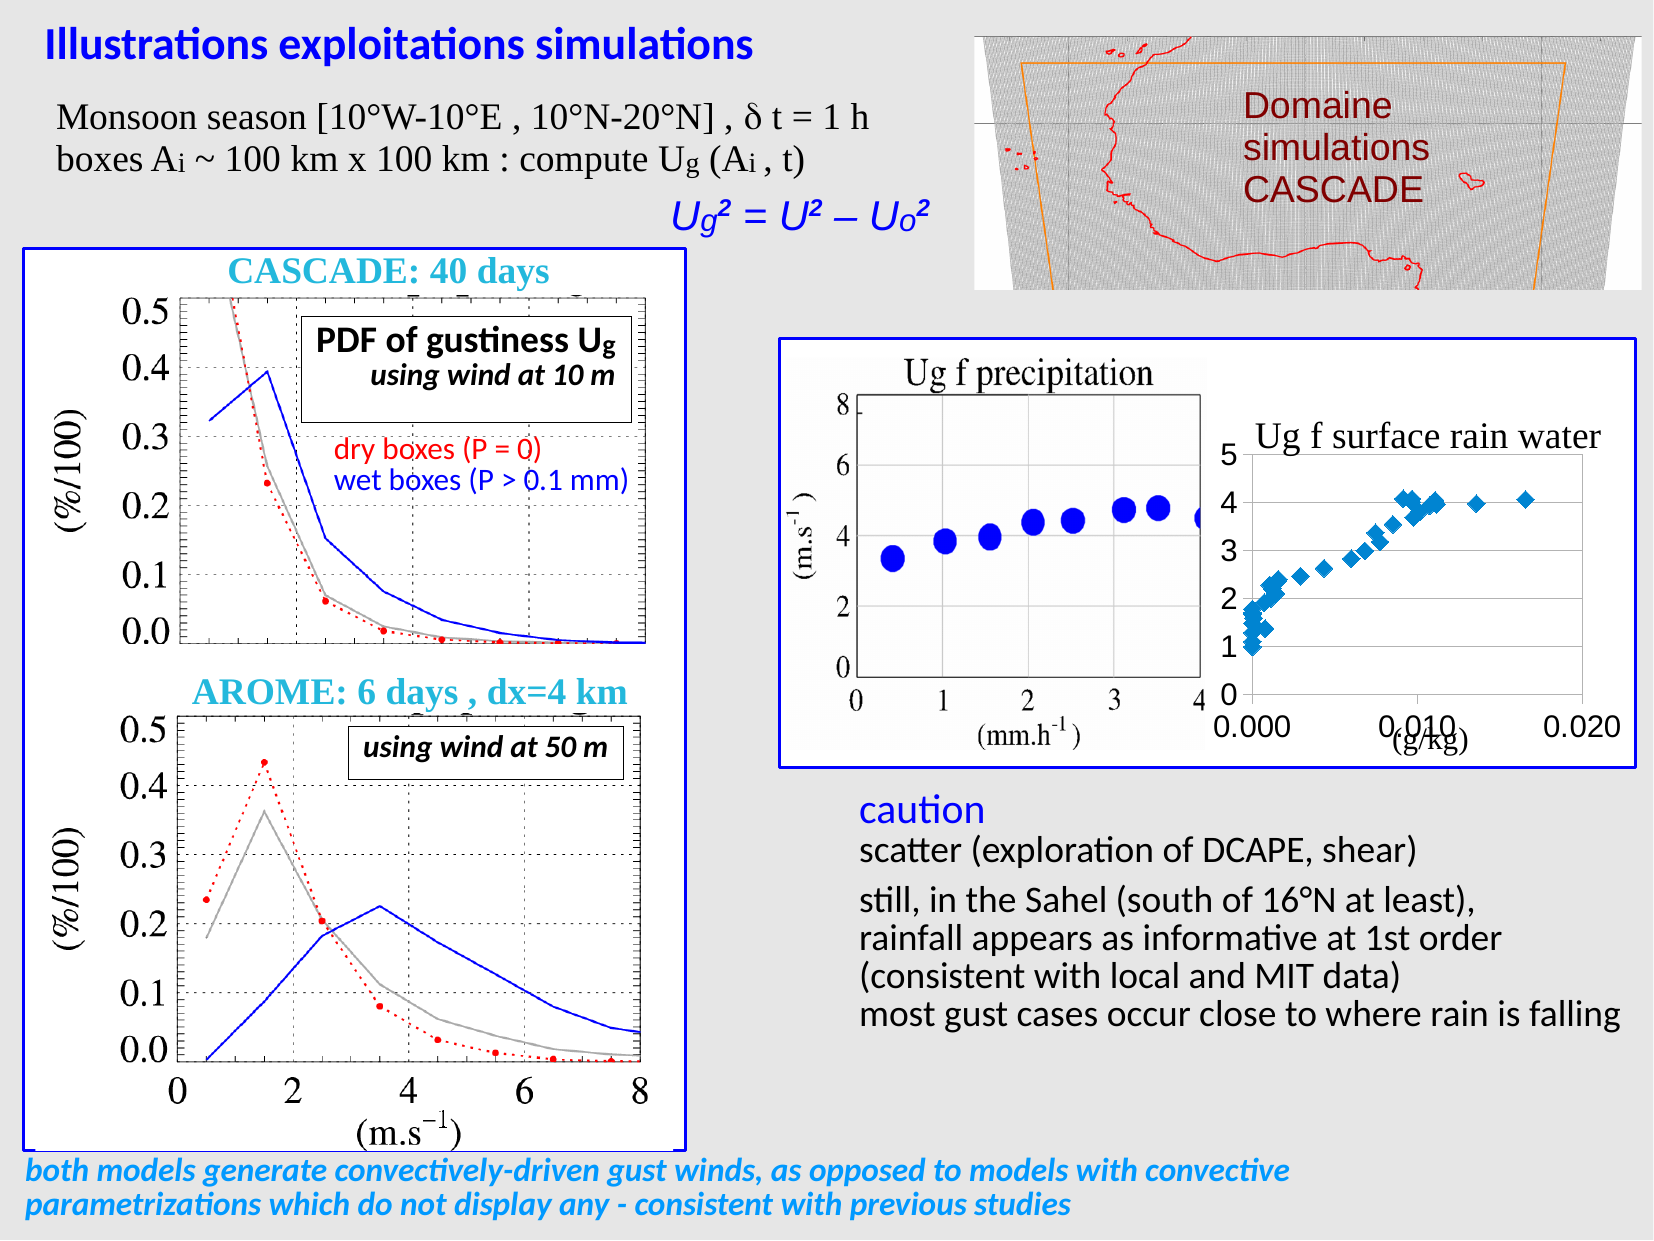

Illustrations exploitations simulations
Domaine
simulations
CASCADE
Monsoon season [10°W-10°E , 10°N-20°N] , d t = 1 h
boxes Ai ~ 100 km x 100 km : compute Ug (Ai , t)
Ug2 = U2 – Uo2
CASCADE: 40 days
PDF of gustiness Ug
using wind at 10 m
Precip=0
Precip>0.1 mm
Ug f surface rain water
dry boxes (P = 0)
wet boxes (P > 0.1 mm)
### Chart
| Category | ug |
|---|---|AROME: 6 days , dx=4 km
(g/kg)
using wind at 50 m
caution
scatter (exploration of DCAPE, shear)
still, in the Sahel (south of 16°N at least),
rainfall appears as informative at 1st order
(consistent with local and MIT data)
most gust cases occur close to where rain is falling
both models generate convectively-driven gust winds, as opposed to models with convective parametrizations which do not display any - consistent with previous studies